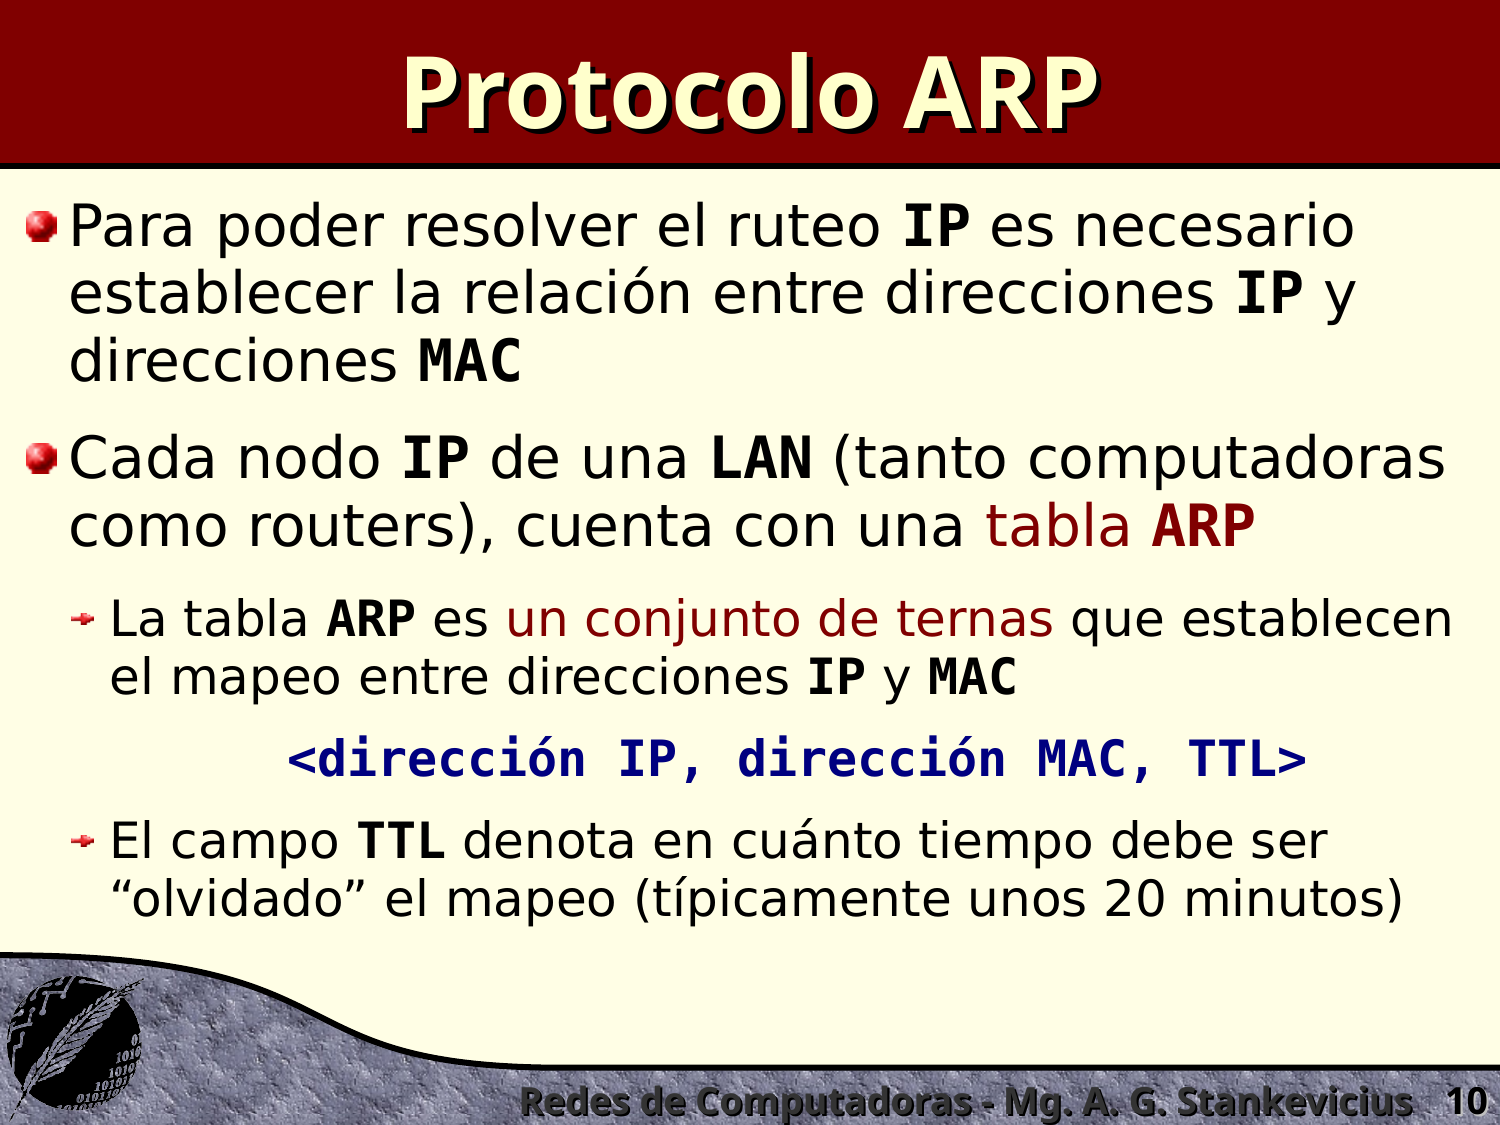

# Protocolo ARP
Para poder resolver el ruteo IP es necesario establecer la relación entre direcciones IP y direcciones MAC
Cada nodo IP de una LAN (tanto computadoras como routers), cuenta con una tabla ARP
La tabla ARP es un conjunto de ternas que establecen el mapeo entre direcciones IP y MAC
<dirección IP, dirección MAC, TTL>
El campo TTL denota en cuánto tiempo debe ser “olvidado” el mapeo (típicamente unos 20 minutos)
10